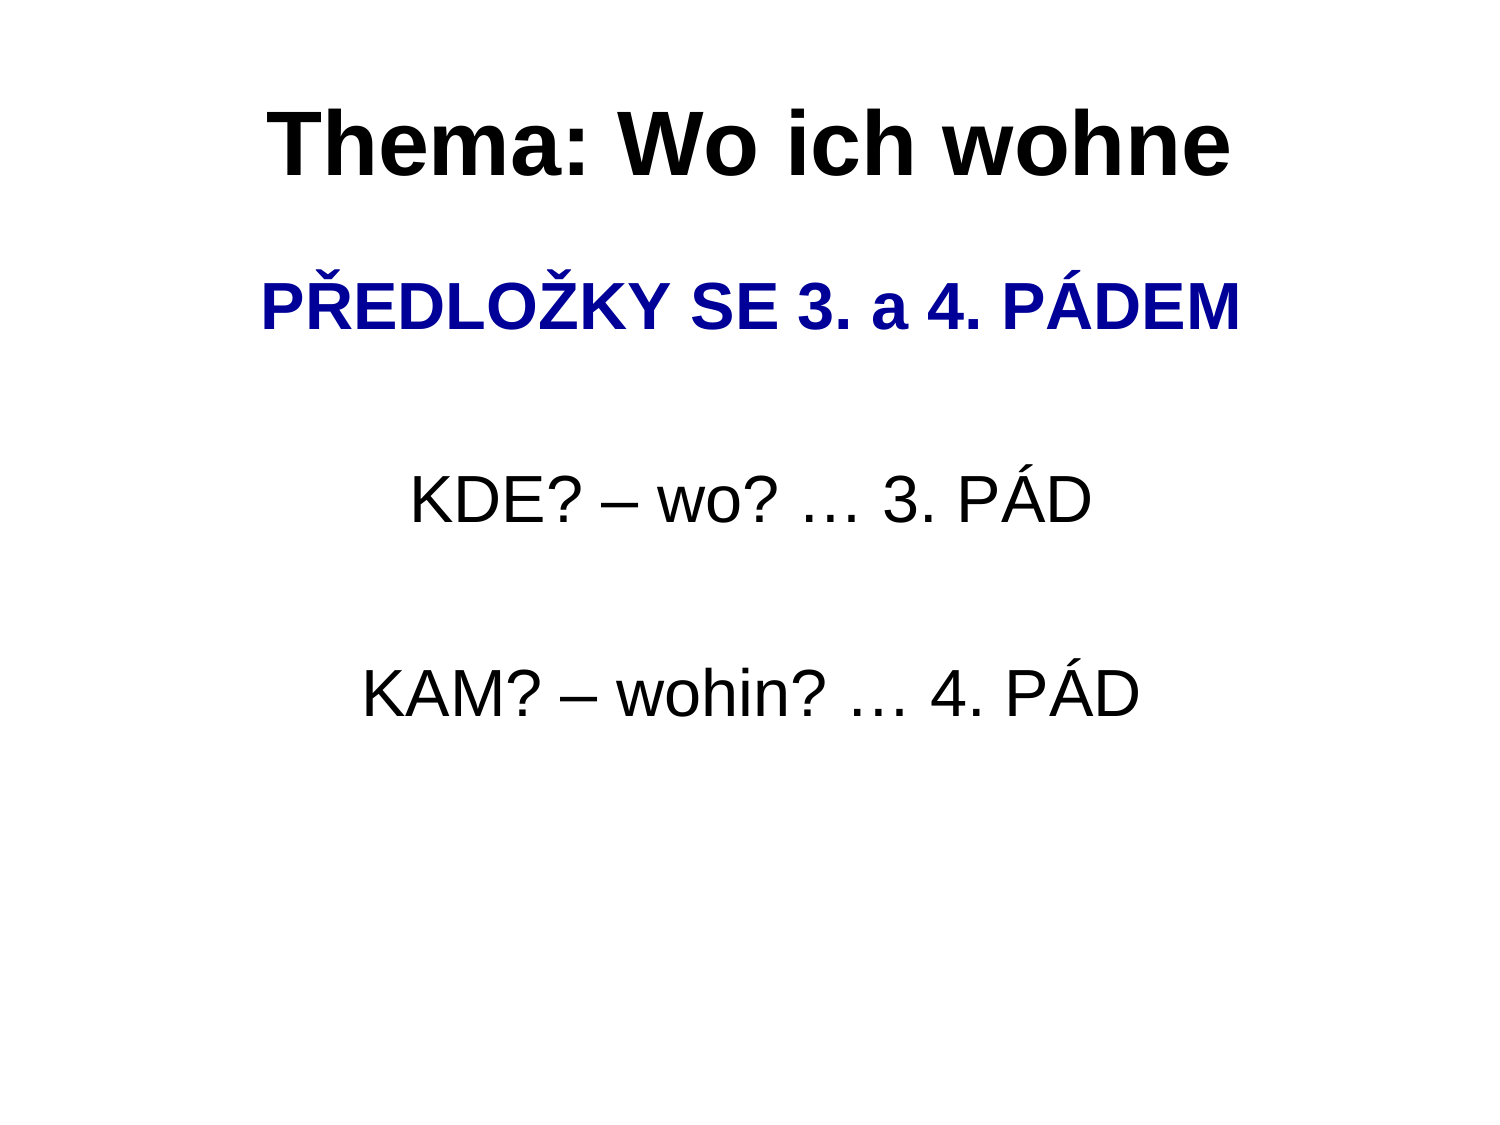

# Thema: Wo ich wohne
PŘEDLOŽKY SE 3. a 4. PÁDEM
KDE? – wo? … 3. PÁD
KAM? – wohin? … 4. PÁD